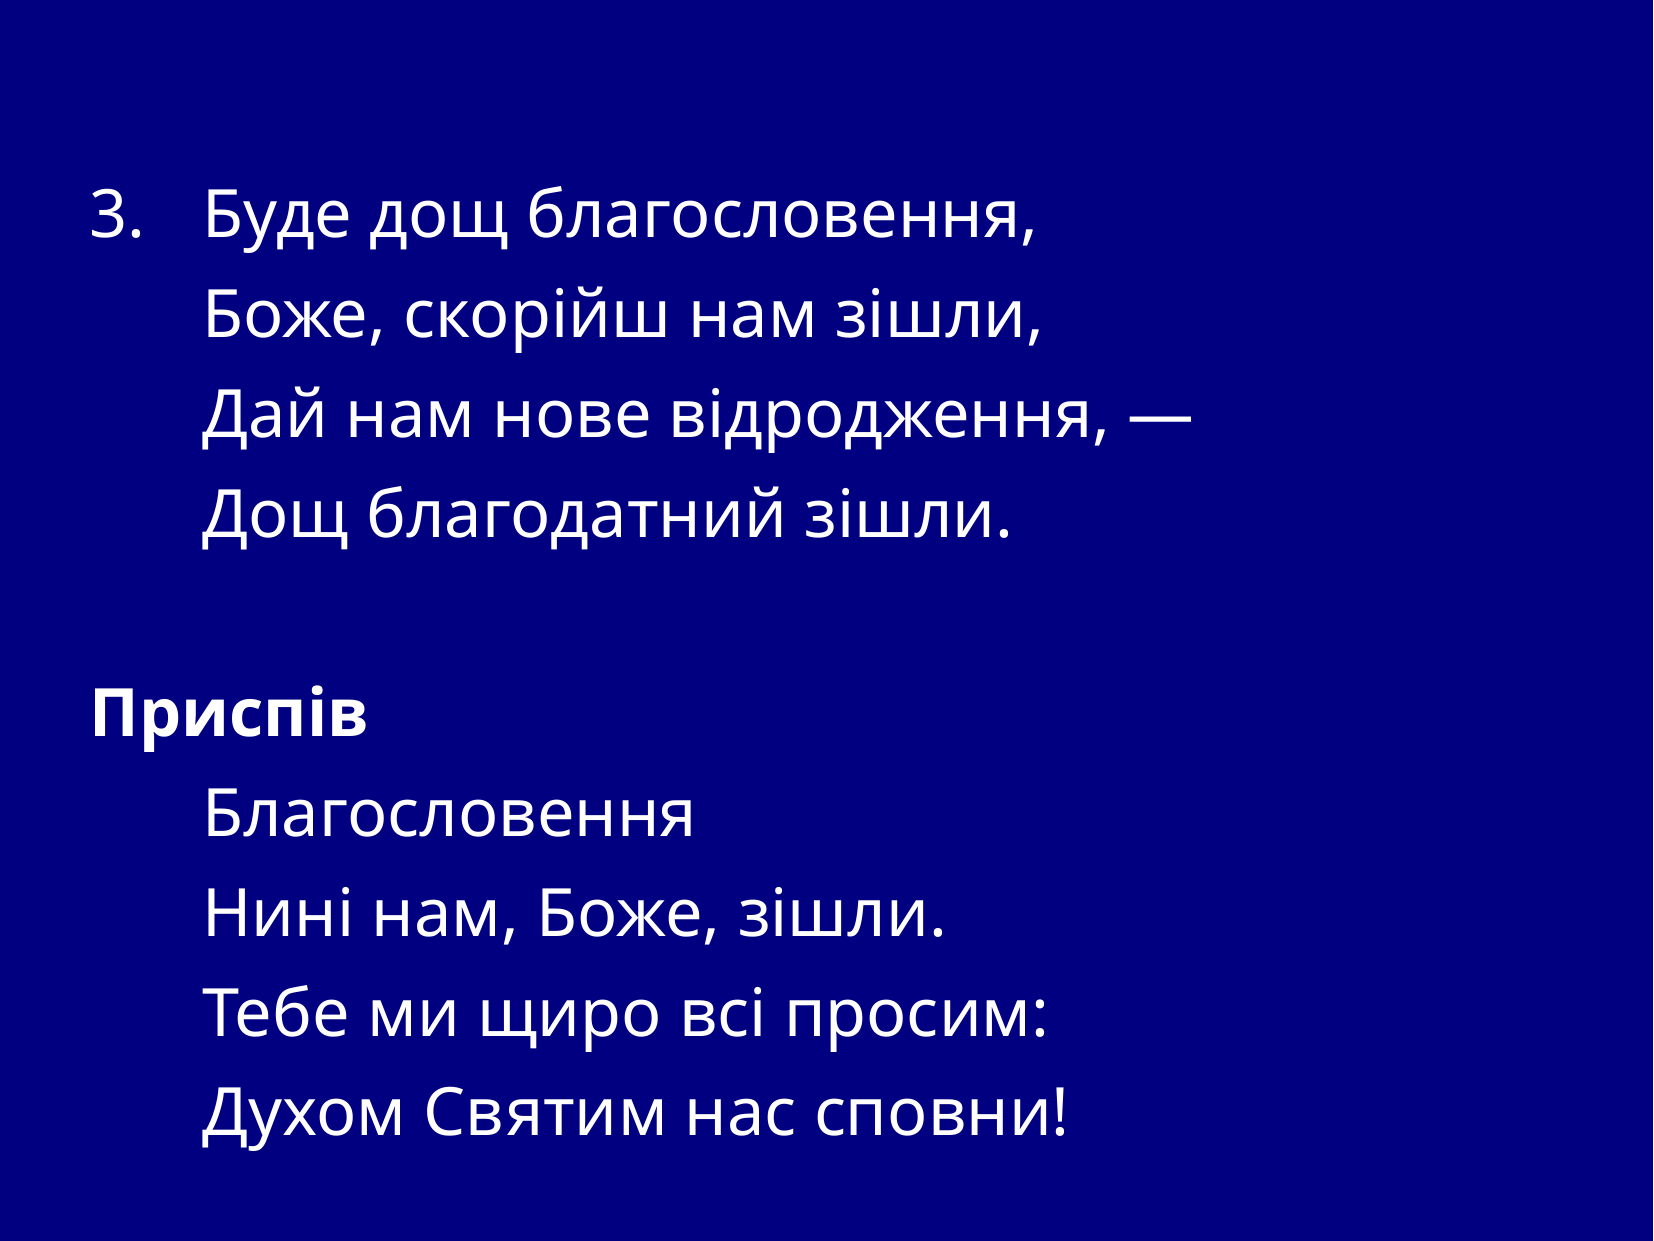

3.	Буде дощ благословення,
	Боже, скорійш нам зішли,
	Дай нам нове відродження, ―
	Дощ благодатний зішли.
Приспів
	Благословення
	Нині нам, Боже, зішли.
	Тебе ми щиро всі просим:
	Духом Святим нас сповни!